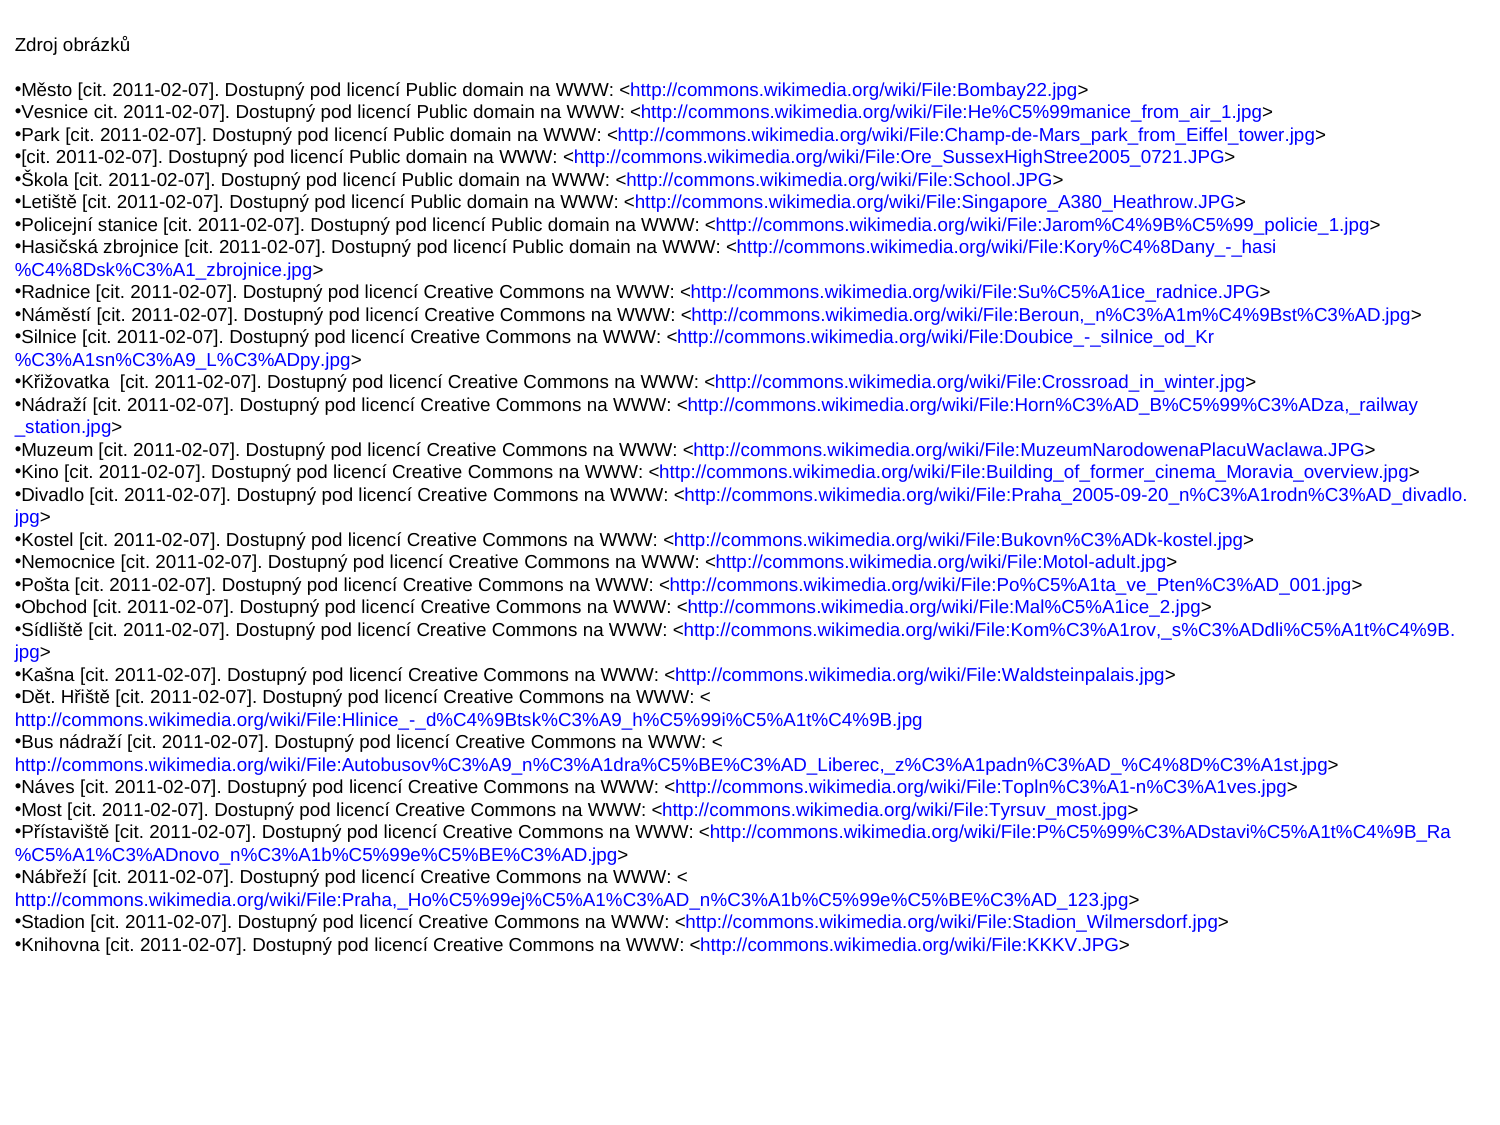

Zdroj obrázků
Město [cit. 2011-02-07]. Dostupný pod licencí Public domain na WWW: <http://commons.wikimedia.org/wiki/File:Bombay22.jpg>
Vesnice cit. 2011-02-07]. Dostupný pod licencí Public domain na WWW: <http://commons.wikimedia.org/wiki/File:He%C5%99manice_from_air_1.jpg>
Park [cit. 2011-02-07]. Dostupný pod licencí Public domain na WWW: <http://commons.wikimedia.org/wiki/File:Champ-de-Mars_park_from_Eiffel_tower.jpg>
[cit. 2011-02-07]. Dostupný pod licencí Public domain na WWW: <http://commons.wikimedia.org/wiki/File:Ore_SussexHighStree2005_0721.JPG>
Škola [cit. 2011-02-07]. Dostupný pod licencí Public domain na WWW: <http://commons.wikimedia.org/wiki/File:School.JPG>
Letiště [cit. 2011-02-07]. Dostupný pod licencí Public domain na WWW: <http://commons.wikimedia.org/wiki/File:Singapore_A380_Heathrow.JPG>
Policejní stanice [cit. 2011-02-07]. Dostupný pod licencí Public domain na WWW: <http://commons.wikimedia.org/wiki/File:Jarom%C4%9B%C5%99_policie_1.jpg>
Hasičská zbrojnice [cit. 2011-02-07]. Dostupný pod licencí Public domain na WWW: <http://commons.wikimedia.org/wiki/File:Kory%C4%8Dany_-_hasi%C4%8Dsk%C3%A1_zbrojnice.jpg>
Radnice [cit. 2011-02-07]. Dostupný pod licencí Creative Commons na WWW: <http://commons.wikimedia.org/wiki/File:Su%C5%A1ice_radnice.JPG>
Náměstí [cit. 2011-02-07]. Dostupný pod licencí Creative Commons na WWW: <http://commons.wikimedia.org/wiki/File:Beroun,_n%C3%A1m%C4%9Bst%C3%AD.jpg>
Silnice [cit. 2011-02-07]. Dostupný pod licencí Creative Commons na WWW: <http://commons.wikimedia.org/wiki/File:Doubice_-_silnice_od_Kr%C3%A1sn%C3%A9_L%C3%ADpy.jpg>
Křižovatka [cit. 2011-02-07]. Dostupný pod licencí Creative Commons na WWW: <http://commons.wikimedia.org/wiki/File:Crossroad_in_winter.jpg>
Nádraží [cit. 2011-02-07]. Dostupný pod licencí Creative Commons na WWW: <http://commons.wikimedia.org/wiki/File:Horn%C3%AD_B%C5%99%C3%ADza,_railway_station.jpg>
Muzeum [cit. 2011-02-07]. Dostupný pod licencí Creative Commons na WWW: <http://commons.wikimedia.org/wiki/File:MuzeumNarodowenaPlacuWaclawa.JPG>
Kino [cit. 2011-02-07]. Dostupný pod licencí Creative Commons na WWW: <http://commons.wikimedia.org/wiki/File:Building_of_former_cinema_Moravia_overview.jpg>
Divadlo [cit. 2011-02-07]. Dostupný pod licencí Creative Commons na WWW: <http://commons.wikimedia.org/wiki/File:Praha_2005-09-20_n%C3%A1rodn%C3%AD_divadlo.jpg>
Kostel [cit. 2011-02-07]. Dostupný pod licencí Creative Commons na WWW: <http://commons.wikimedia.org/wiki/File:Bukovn%C3%ADk-kostel.jpg>
Nemocnice [cit. 2011-02-07]. Dostupný pod licencí Creative Commons na WWW: <http://commons.wikimedia.org/wiki/File:Motol-adult.jpg>
Pošta [cit. 2011-02-07]. Dostupný pod licencí Creative Commons na WWW: <http://commons.wikimedia.org/wiki/File:Po%C5%A1ta_ve_Pten%C3%AD_001.jpg>
Obchod [cit. 2011-02-07]. Dostupný pod licencí Creative Commons na WWW: <http://commons.wikimedia.org/wiki/File:Mal%C5%A1ice_2.jpg>
Sídliště [cit. 2011-02-07]. Dostupný pod licencí Creative Commons na WWW: <http://commons.wikimedia.org/wiki/File:Kom%C3%A1rov,_s%C3%ADdli%C5%A1t%C4%9B.jpg>
Kašna [cit. 2011-02-07]. Dostupný pod licencí Creative Commons na WWW: <http://commons.wikimedia.org/wiki/File:Waldsteinpalais.jpg>
Dět. Hřiště [cit. 2011-02-07]. Dostupný pod licencí Creative Commons na WWW: <http://commons.wikimedia.org/wiki/File:Hlinice_-_d%C4%9Btsk%C3%A9_h%C5%99i%C5%A1t%C4%9B.jpg
Bus nádraží [cit. 2011-02-07]. Dostupný pod licencí Creative Commons na WWW: <http://commons.wikimedia.org/wiki/File:Autobusov%C3%A9_n%C3%A1dra%C5%BE%C3%AD_Liberec,_z%C3%A1padn%C3%AD_%C4%8D%C3%A1st.jpg>
Náves [cit. 2011-02-07]. Dostupný pod licencí Creative Commons na WWW: <http://commons.wikimedia.org/wiki/File:Topln%C3%A1-n%C3%A1ves.jpg>
Most [cit. 2011-02-07]. Dostupný pod licencí Creative Commons na WWW: <http://commons.wikimedia.org/wiki/File:Tyrsuv_most.jpg>
Přístaviště [cit. 2011-02-07]. Dostupný pod licencí Creative Commons na WWW: <http://commons.wikimedia.org/wiki/File:P%C5%99%C3%ADstavi%C5%A1t%C4%9B_Ra%C5%A1%C3%ADnovo_n%C3%A1b%C5%99e%C5%BE%C3%AD.jpg>
Nábřeží [cit. 2011-02-07]. Dostupný pod licencí Creative Commons na WWW: <http://commons.wikimedia.org/wiki/File:Praha,_Ho%C5%99ej%C5%A1%C3%AD_n%C3%A1b%C5%99e%C5%BE%C3%AD_123.jpg>
Stadion [cit. 2011-02-07]. Dostupný pod licencí Creative Commons na WWW: <http://commons.wikimedia.org/wiki/File:Stadion_Wilmersdorf.jpg>
Knihovna [cit. 2011-02-07]. Dostupný pod licencí Creative Commons na WWW: <http://commons.wikimedia.org/wiki/File:KKKV.JPG>